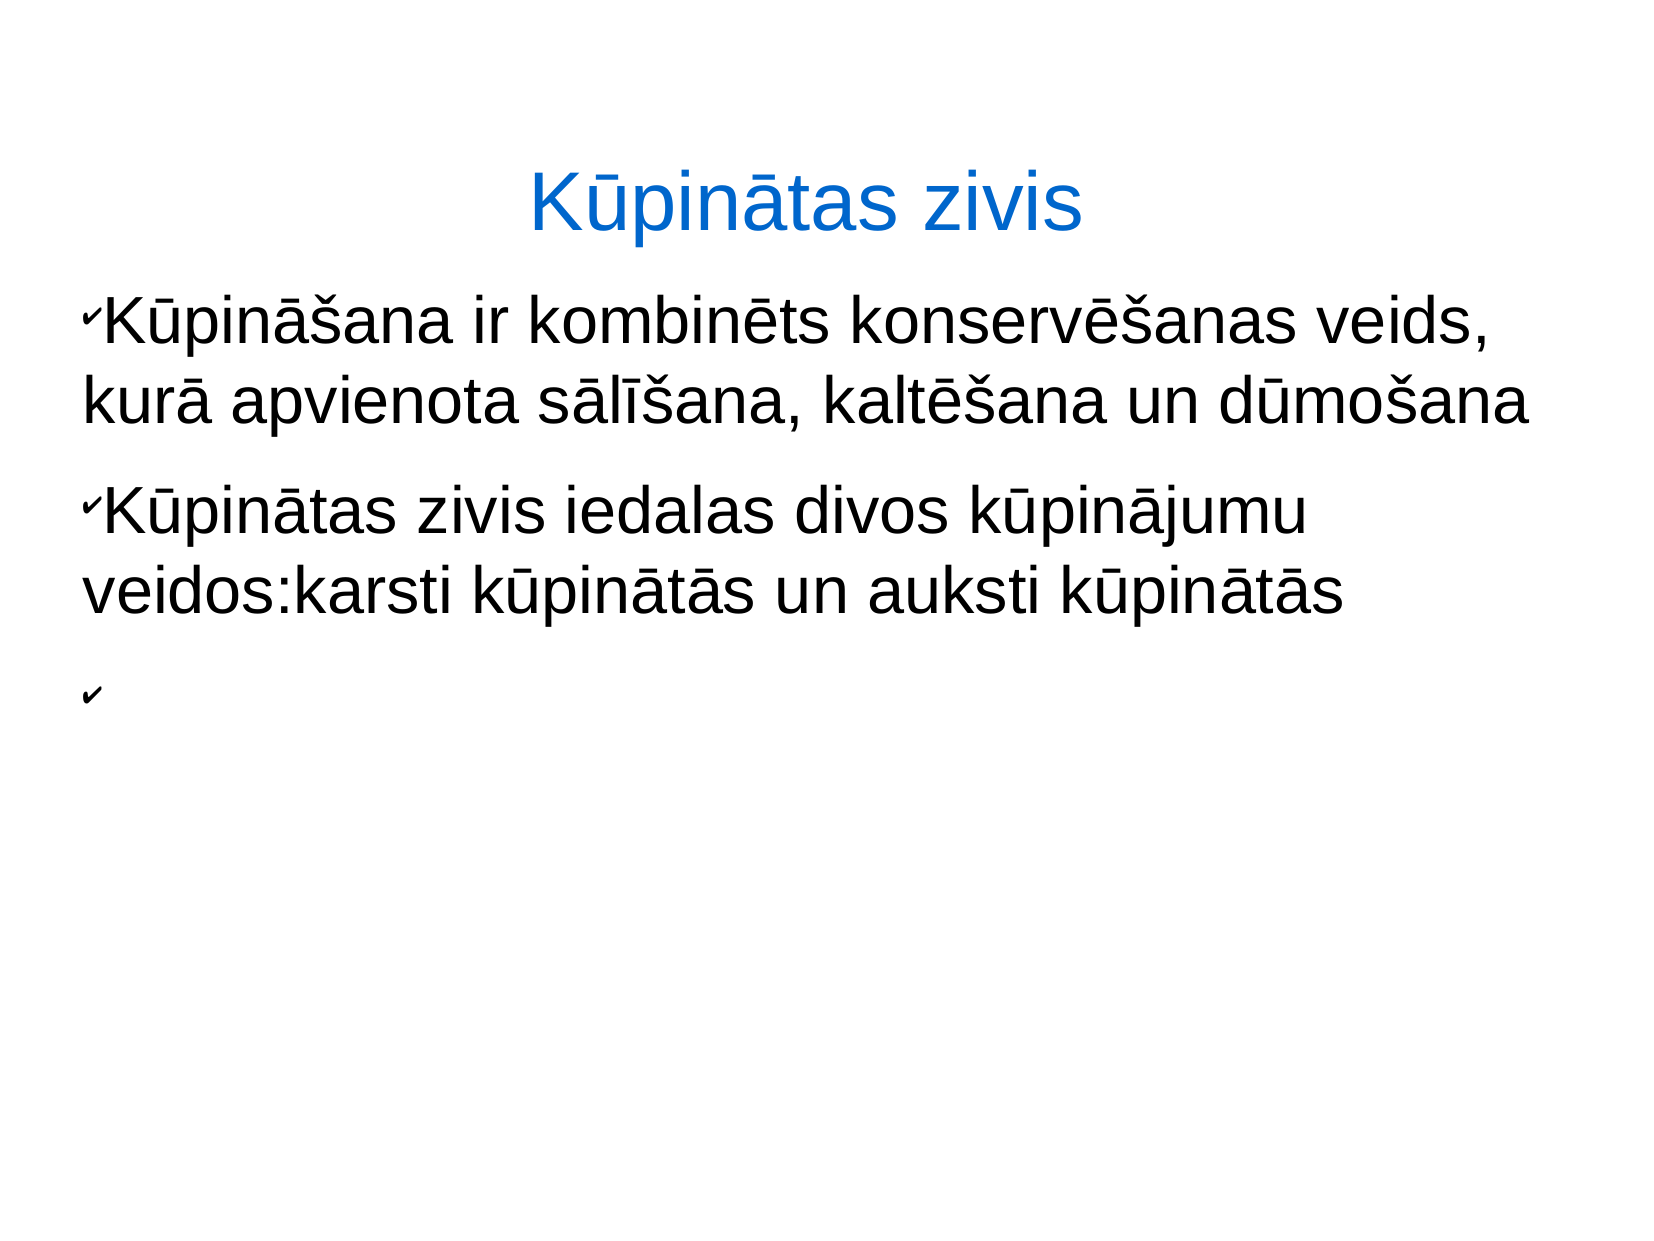

Kūpinātas zivis
Kūpināšana ir kombinēts konservēšanas veids, kurā apvienota sālīšana, kaltēšana un dūmošana
Kūpinātas zivis iedalas divos kūpinājumu veidos:karsti kūpinātās un auksti kūpinātās
#